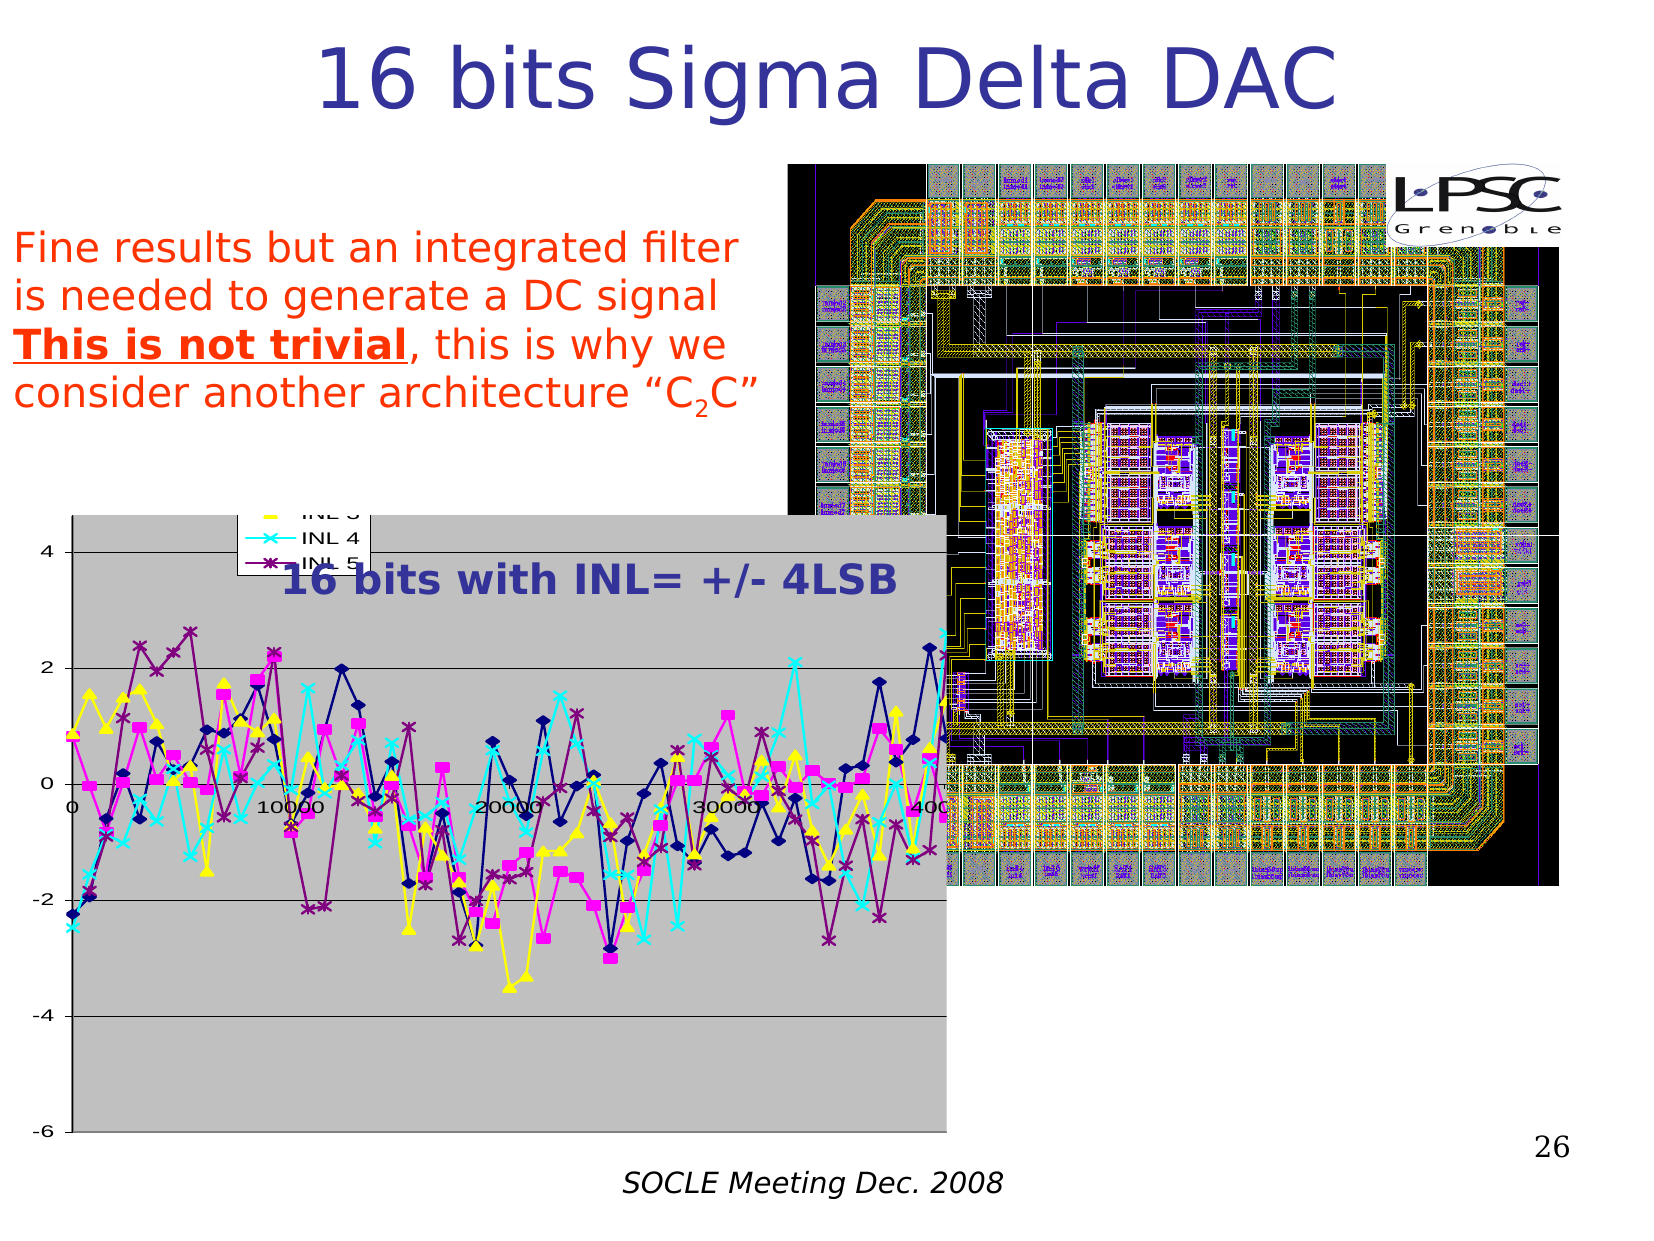

# 16 bits Sigma Delta DAC
Fine results but an integrated filter
is needed to generate a DC signal
This is not trivial, this is why we
consider another architecture “C2C”
16 bits with INL= +/- 4LSB
26